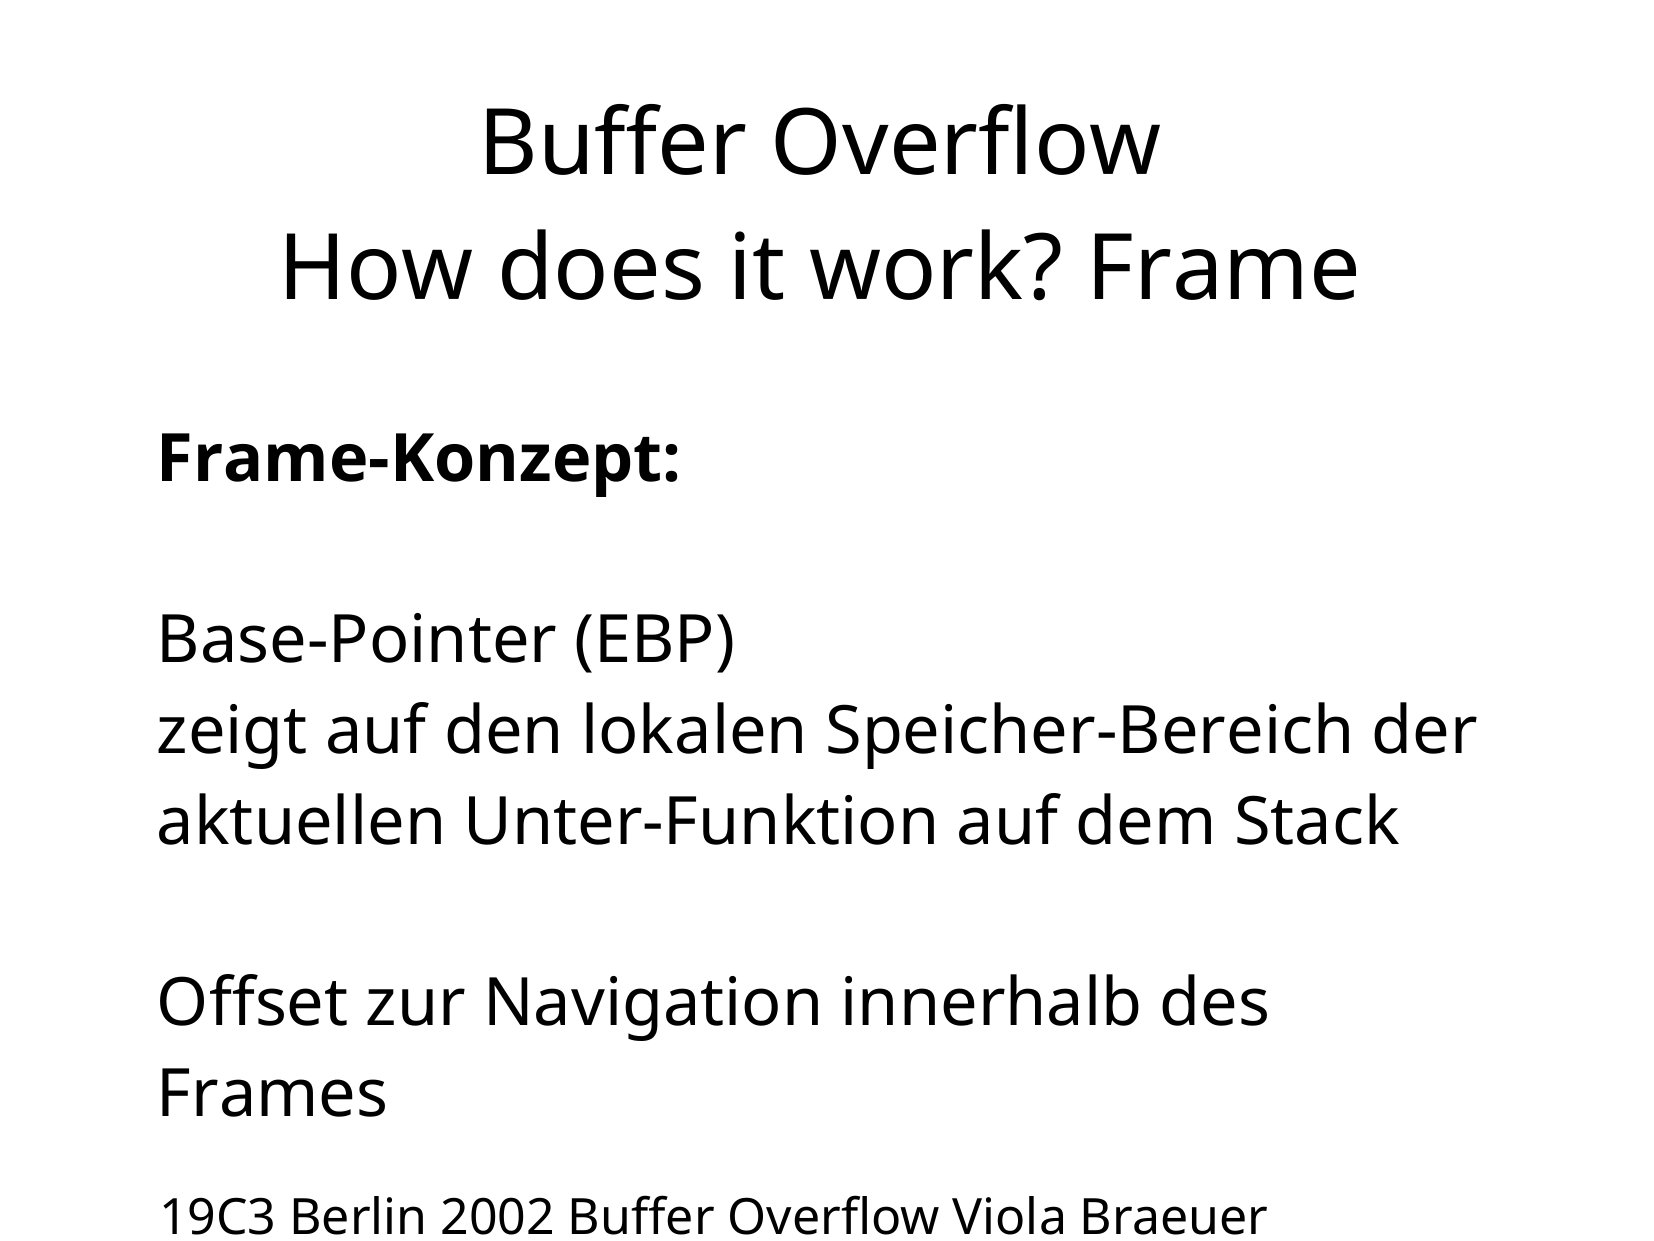

Buffer Overflow
How does it work? Frame
Frame-Konzept:
Base-Pointer (EBP)
zeigt auf den lokalen Speicher-Bereich der
aktuellen Unter-Funktion auf dem Stack
Offset zur Navigation innerhalb des
Frames
19C3 Berlin 2002 Buffer Overflow Viola Braeuer